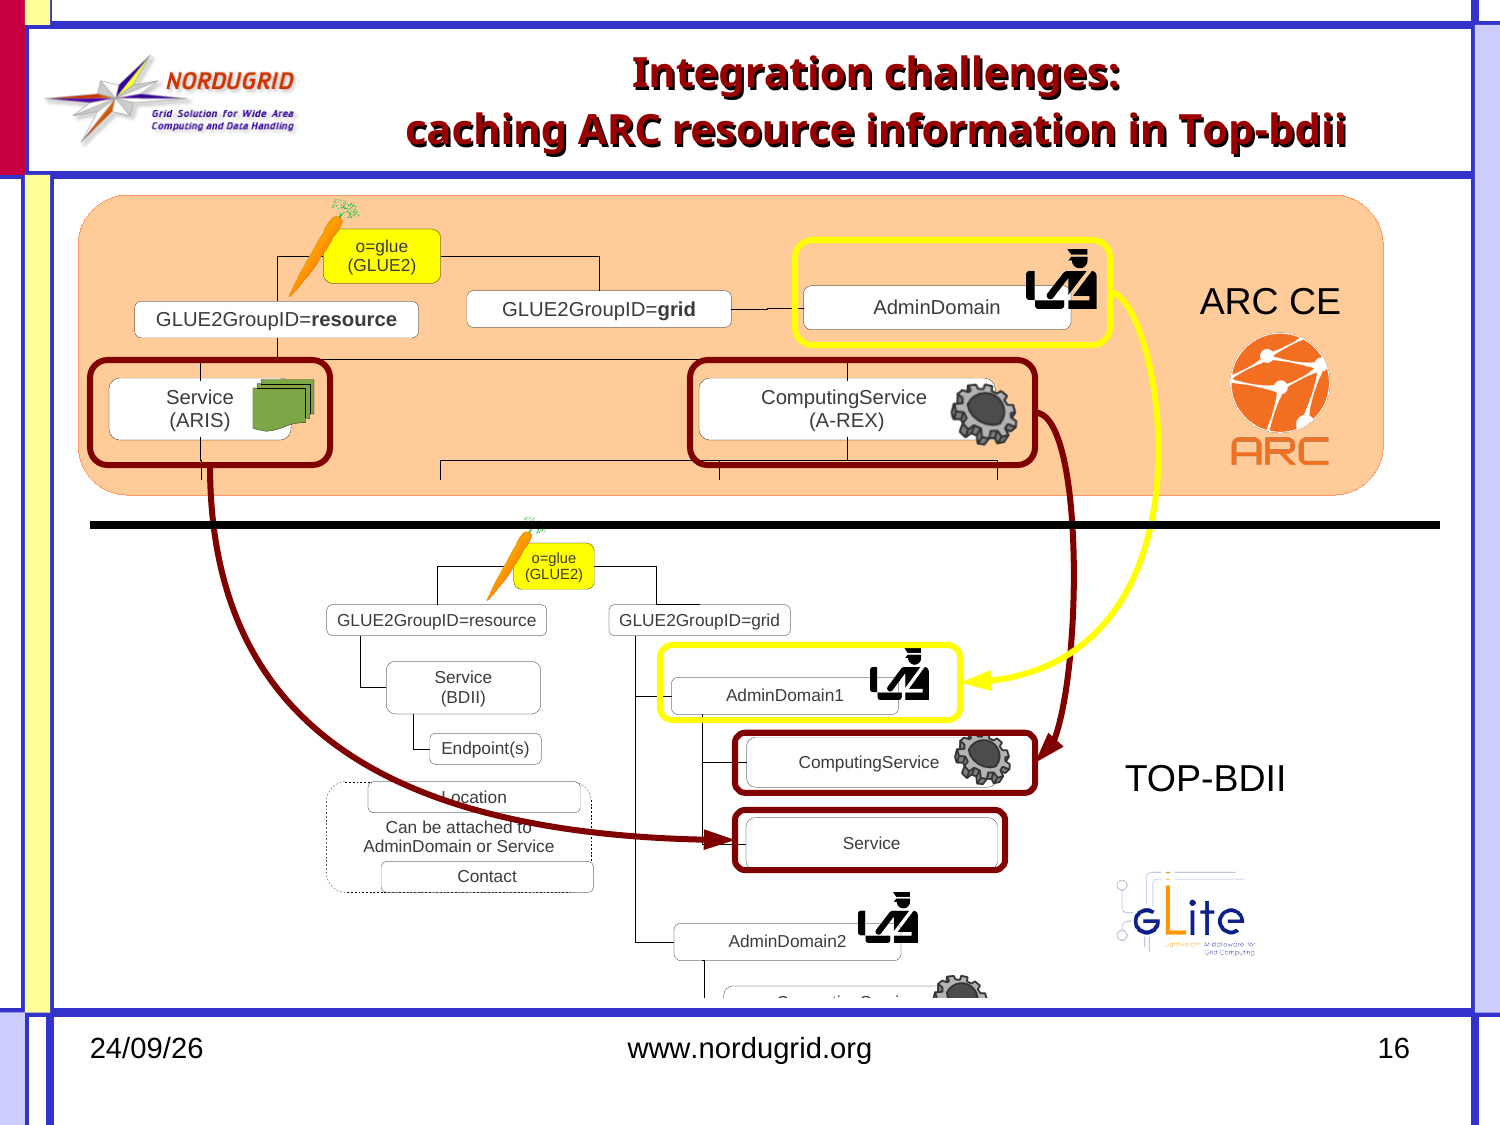

# Integration challenges: caching ARC resource information in Top-bdii
ARC CE
TOP-BDII
www.nordugrid.org
16